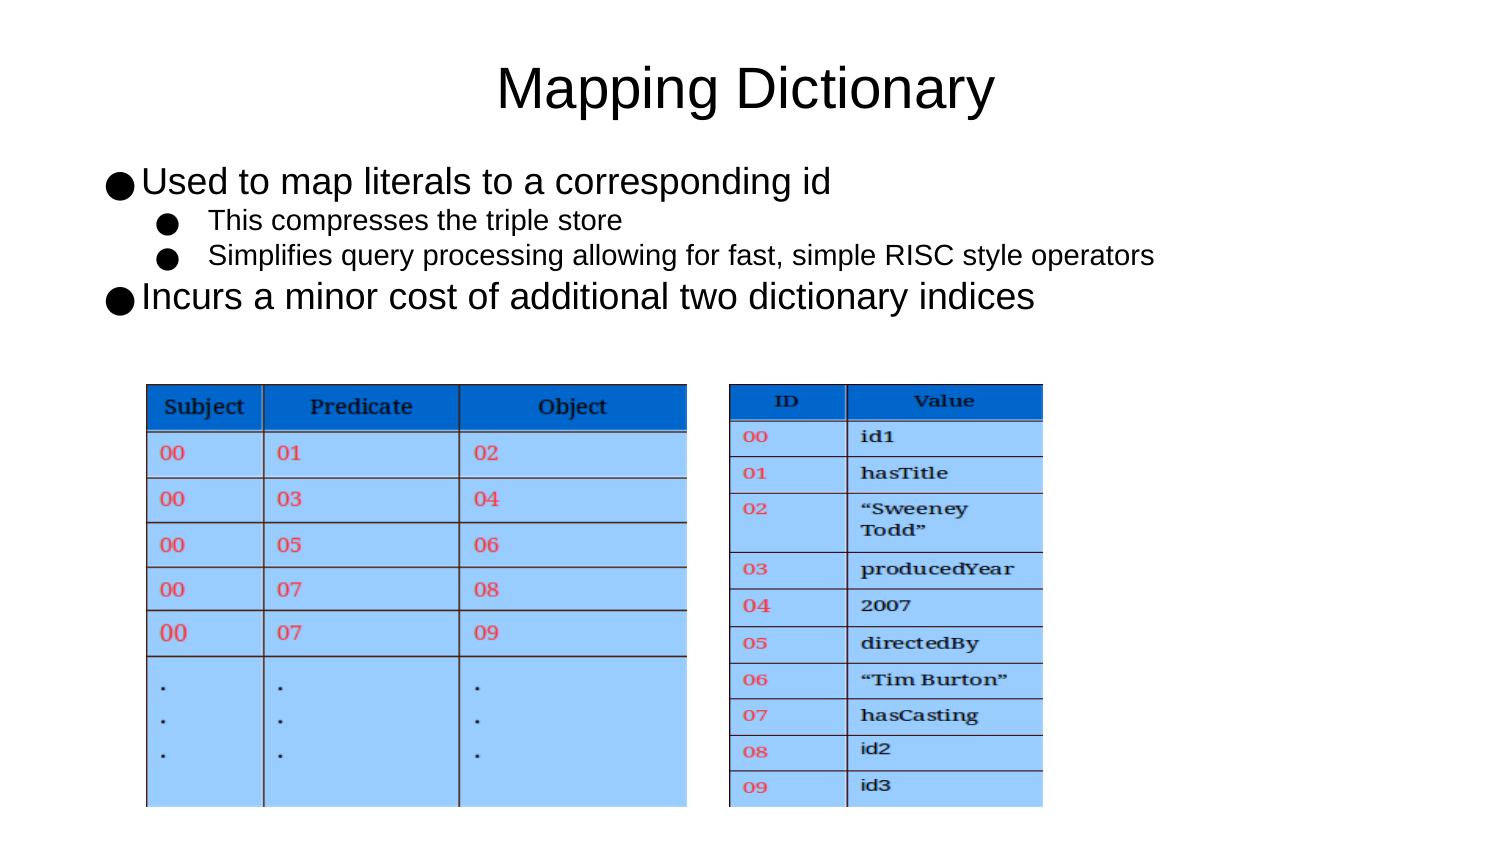

Mapping Dictionary
Used to map literals to a corresponding id
This compresses the triple store
Simplifies query processing allowing for fast, simple RISC style operators
Incurs a minor cost of additional two dictionary indices